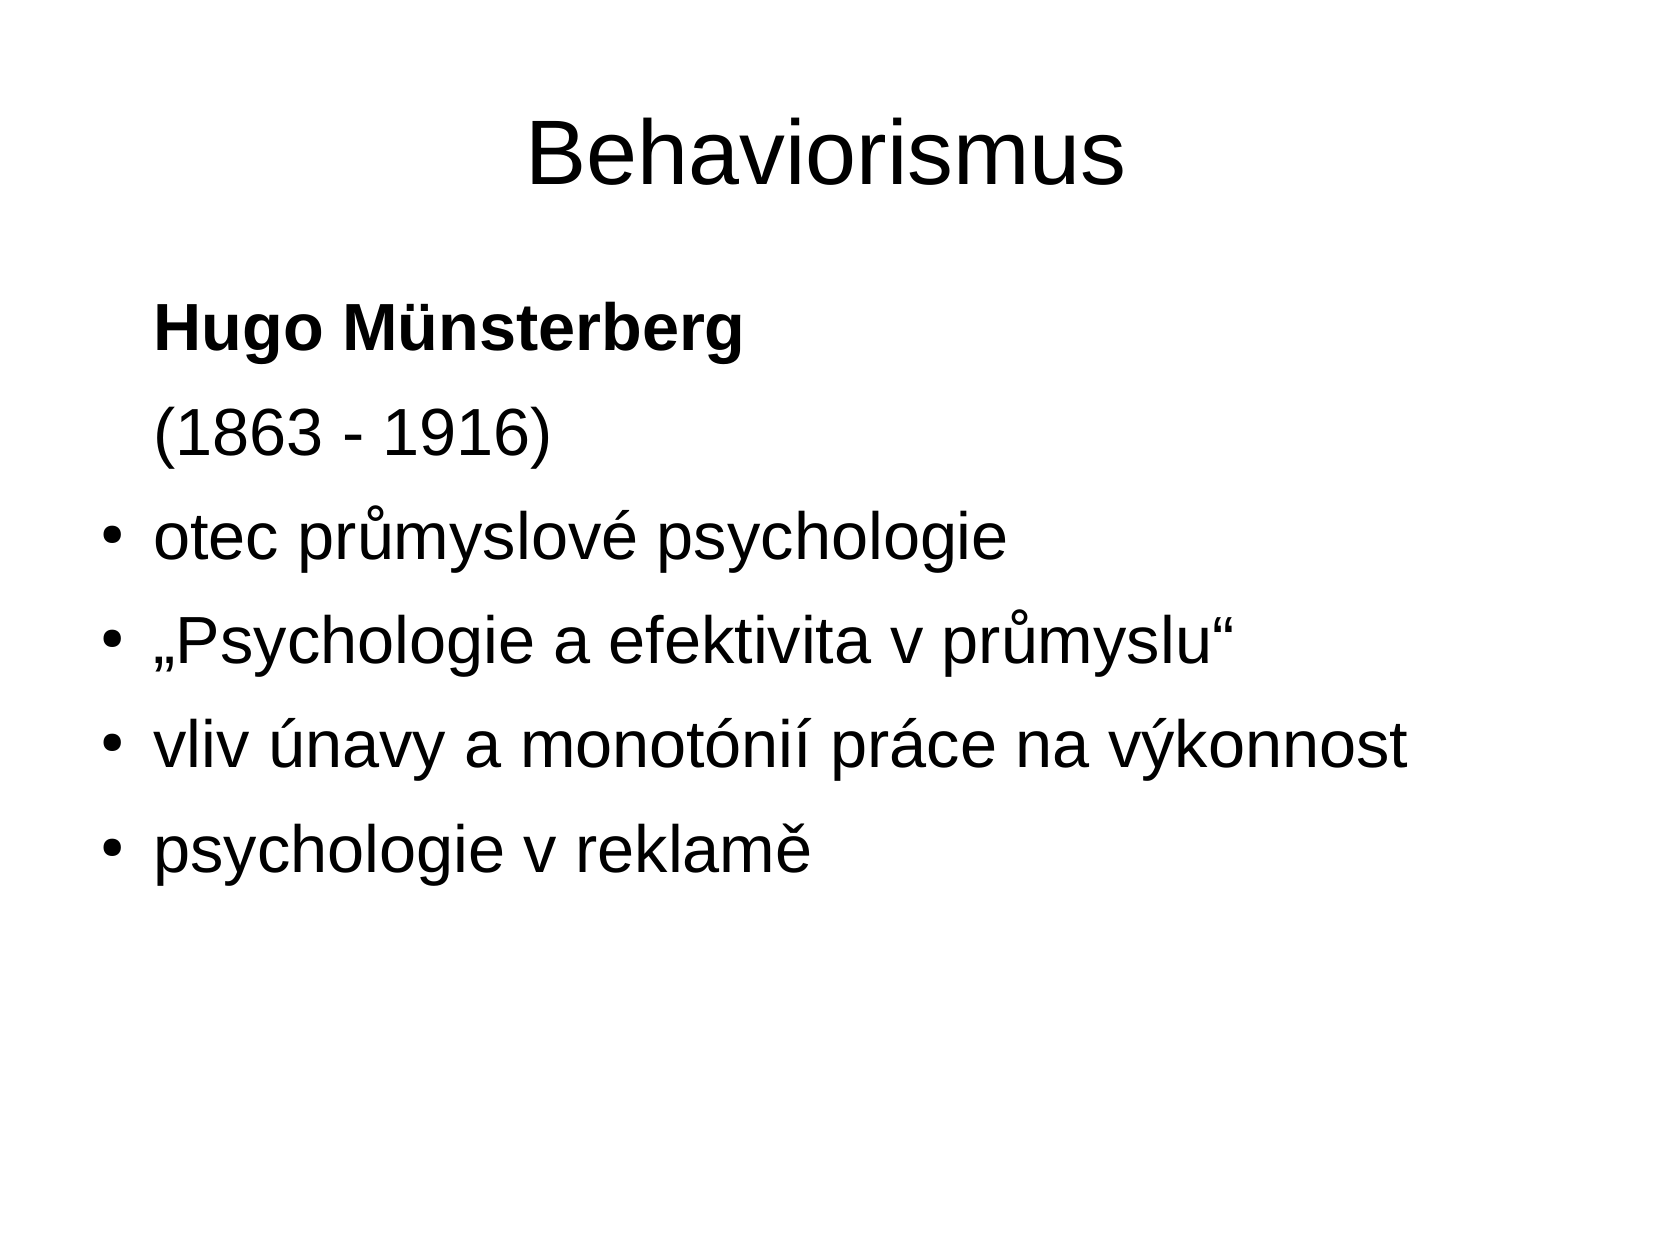

# Behaviorismus
Hugo Münsterberg
(1863 - 1916)
otec průmyslové psychologie
„Psychologie a efektivita v průmyslu“
vliv únavy a monotónií práce na výkonnost
psychologie v reklamě